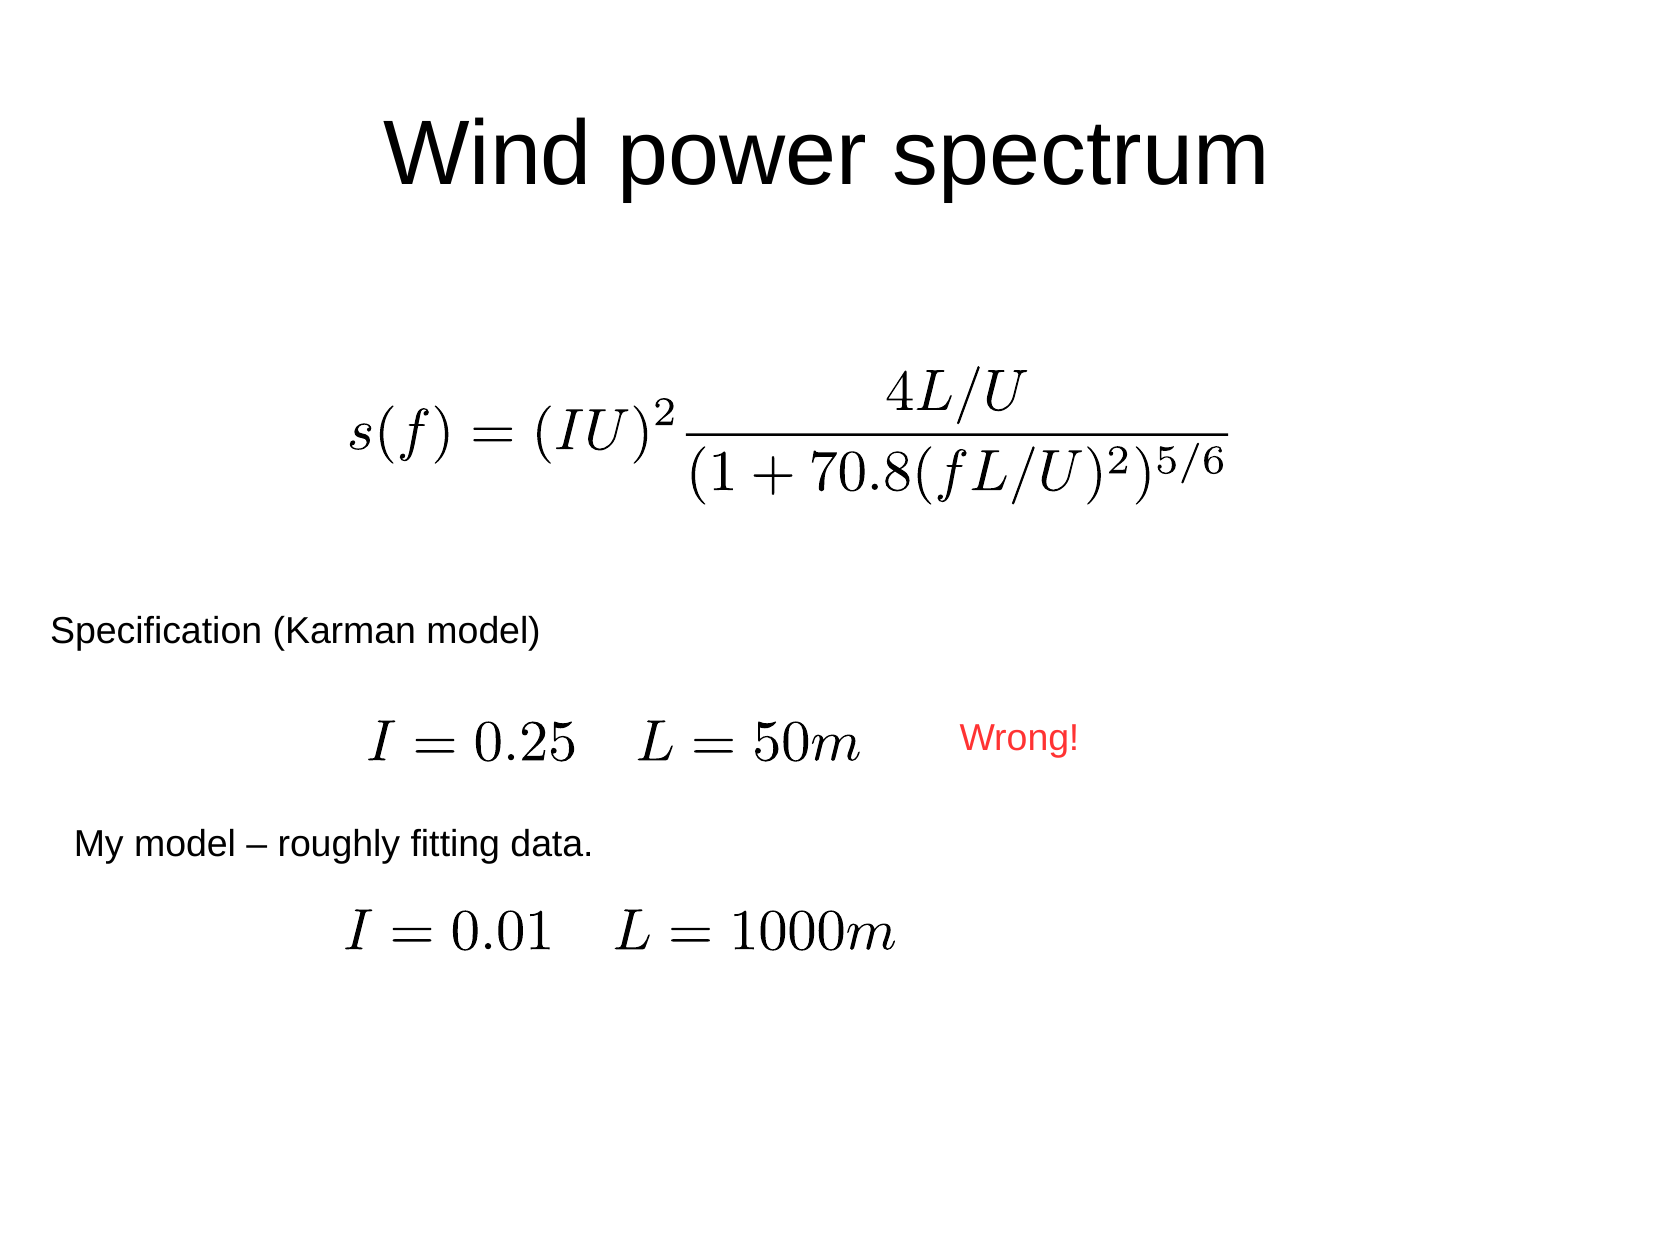

# Wind power spectrum
Specification (Karman model)
Wrong!
My model – roughly fitting data.